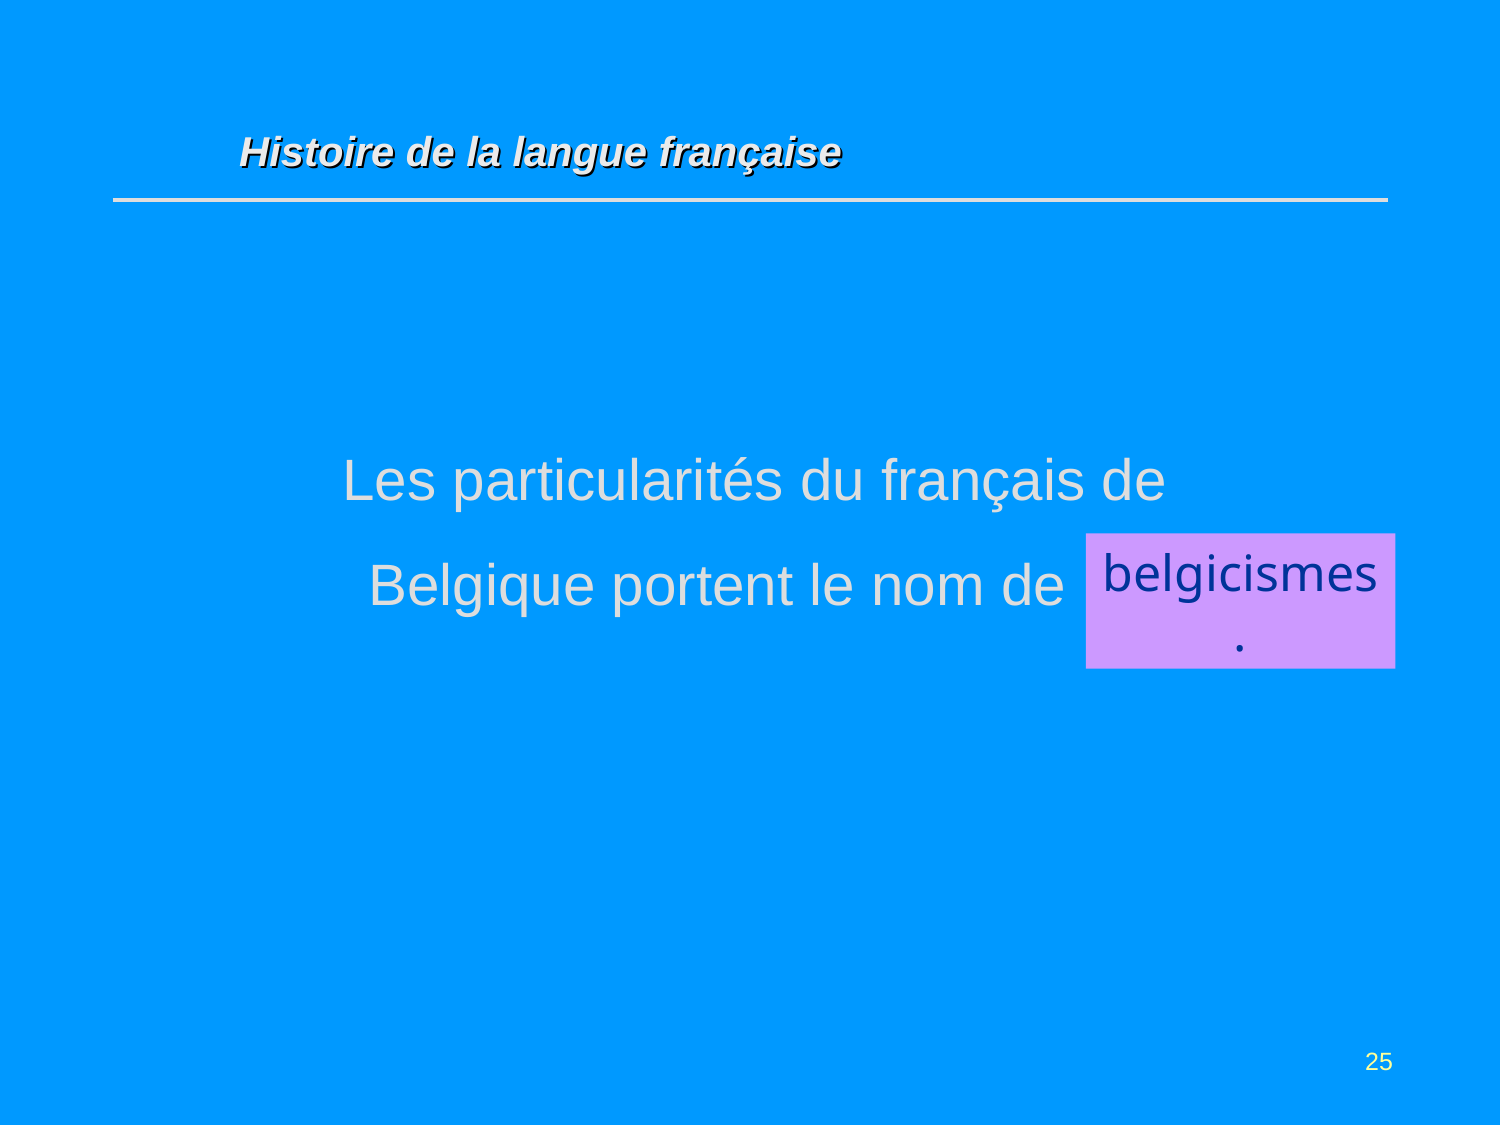

Histoire de la langue française
Les particularités du français de Belgique portent le nom de …
belgicismes.
25